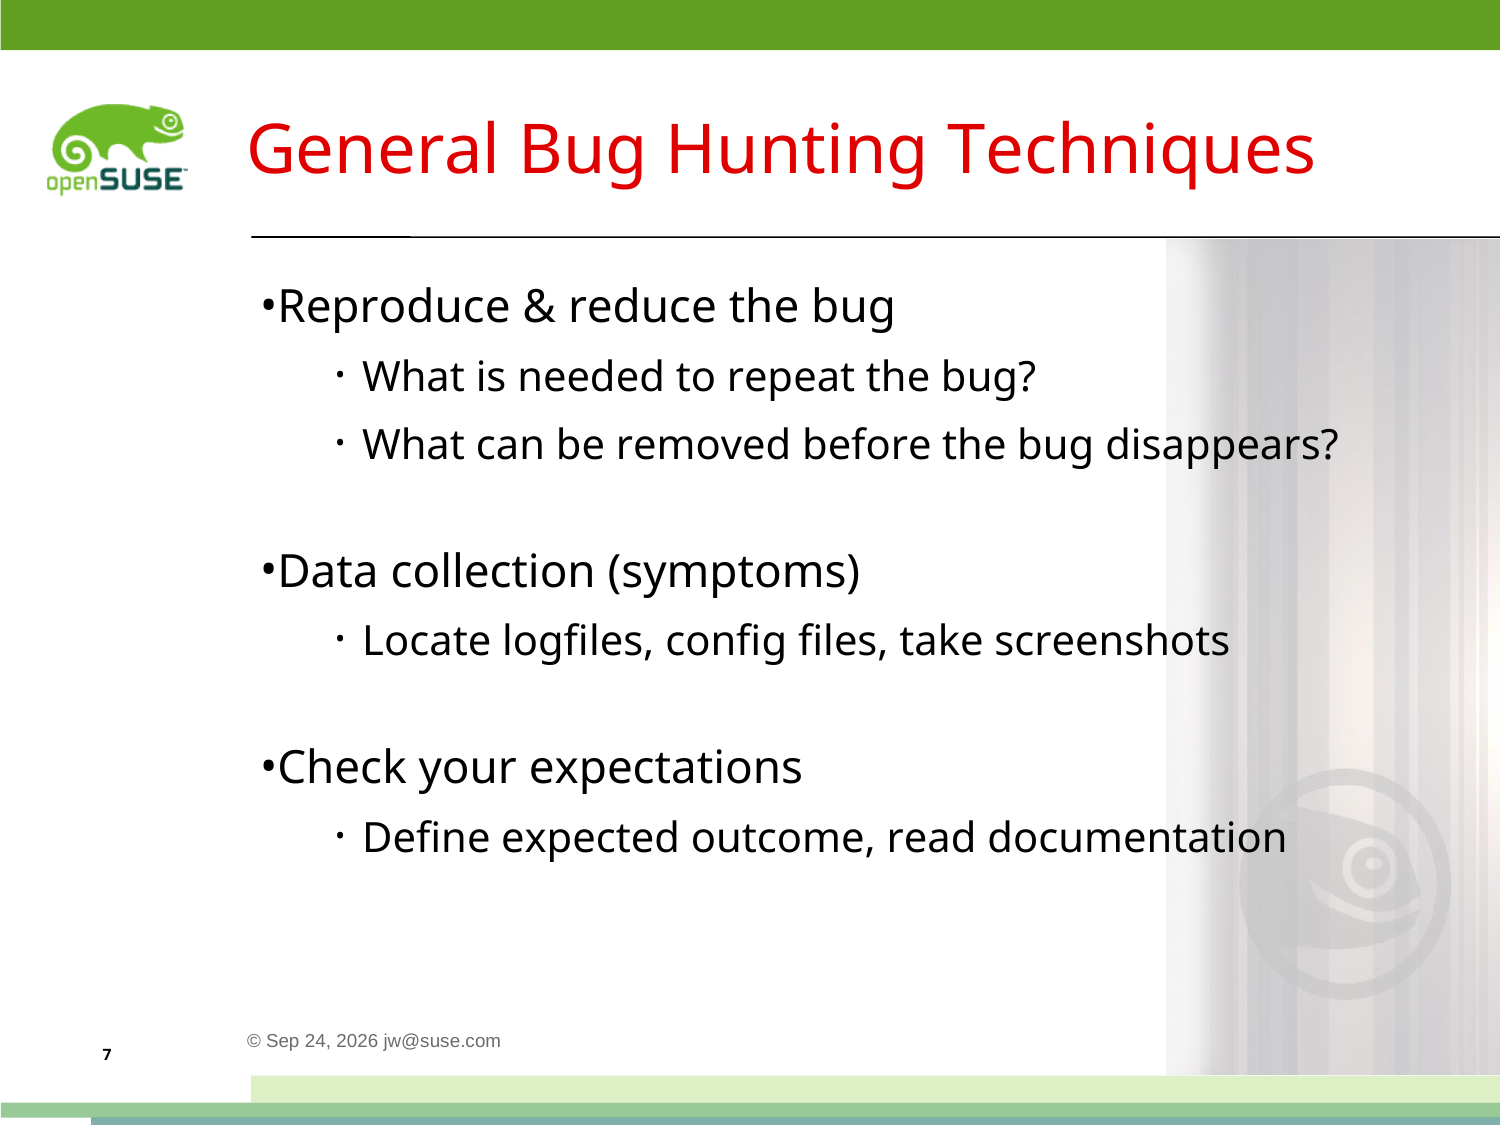

# General Bug Hunting Techniques
Reproduce & reduce the bug
What is needed to repeat the bug?
What can be removed before the bug disappears?
Data collection (symptoms)
Locate logfiles, config files, take screenshots
Check your expectations
Define expected outcome, read documentation